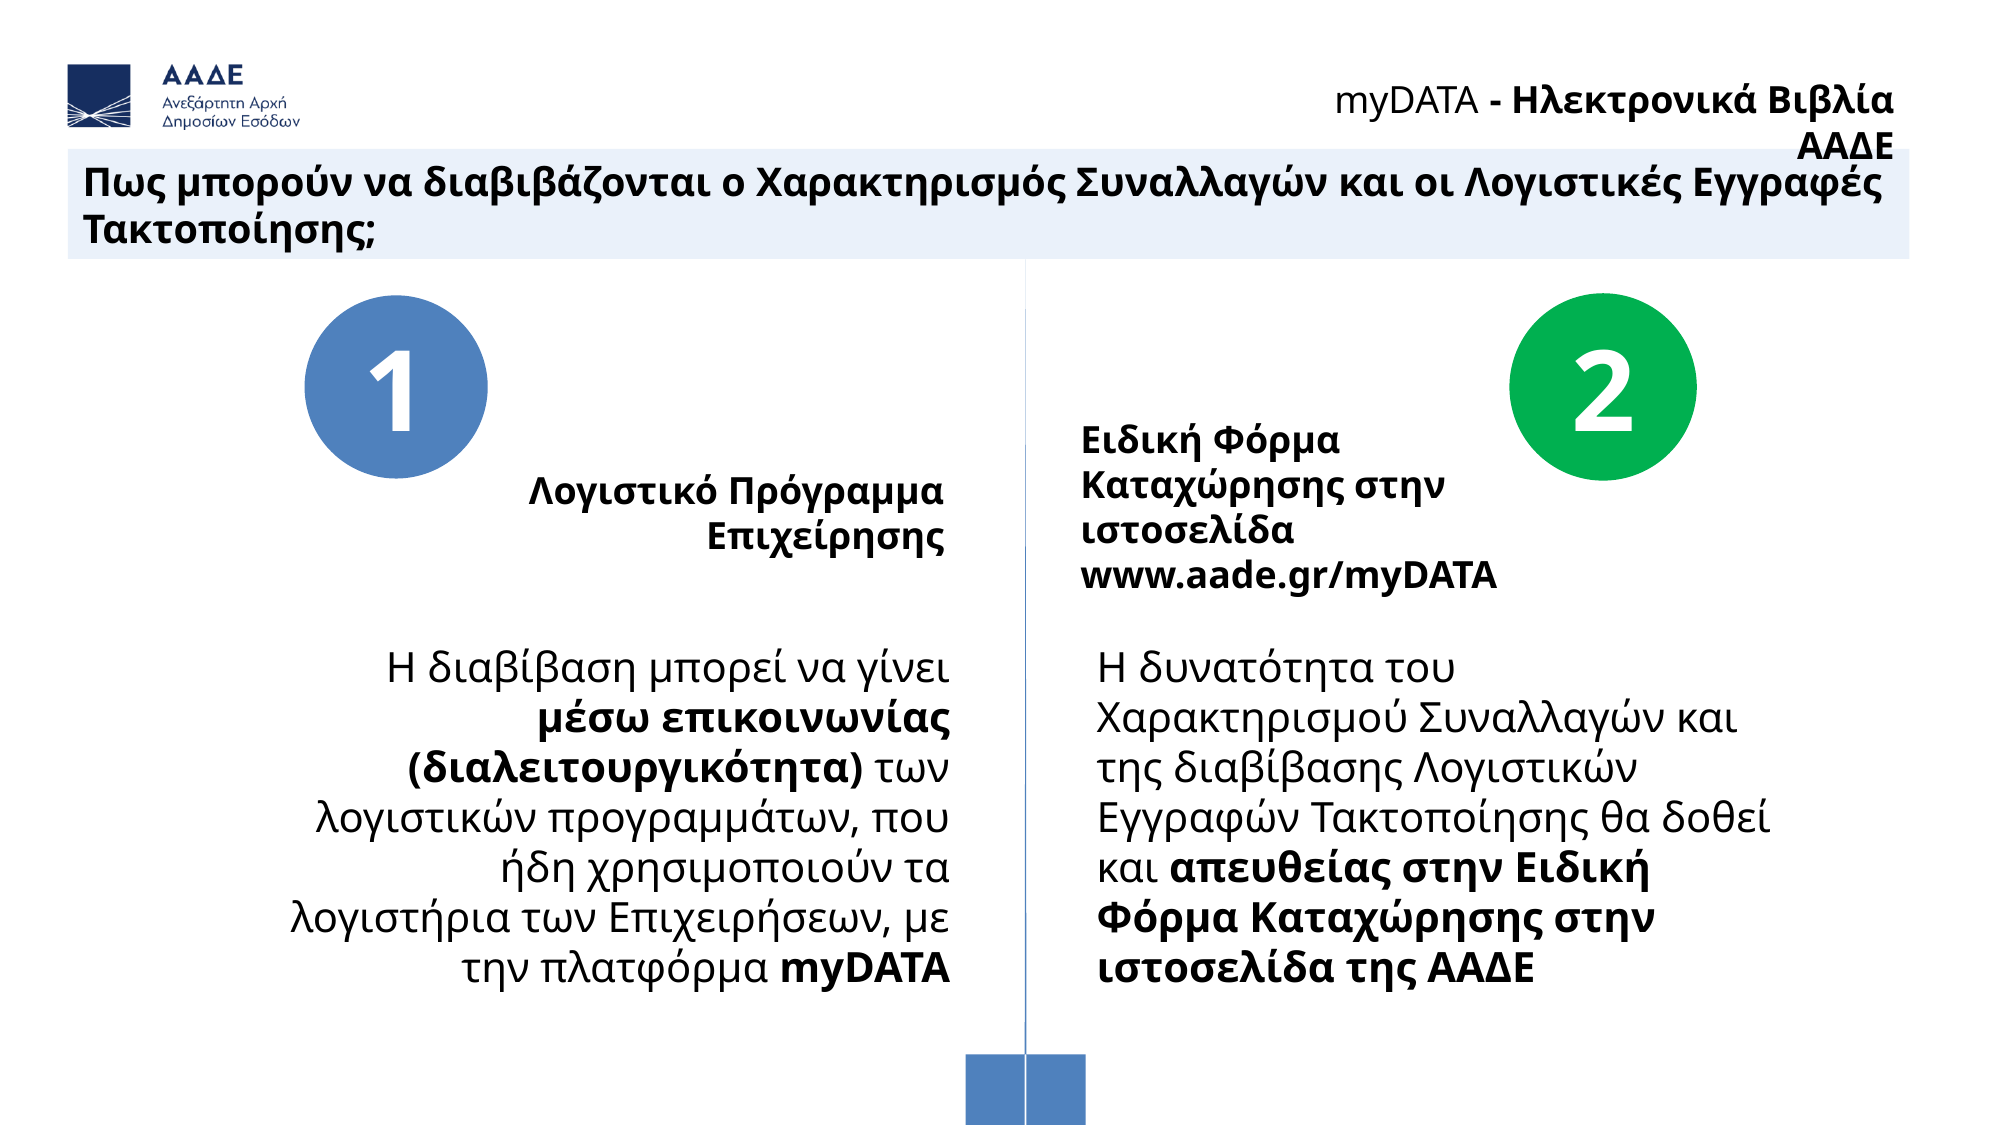

myDATA - Ηλεκτρονικά Βιβλία ΑΑΔΕ
Πως μπορούν να διαβιβάζονται ο Χαρακτηρισμός Συναλλαγών και οι Λογιστικές Εγγραφές Τακτοποίησης;
1
2
Ειδική Φόρμα Καταχώρησης στην ιστοσελίδα www.aade.gr/myDATA
Λογιστικό Πρόγραμμα Επιχείρησης
Η διαβίβαση μπορεί να γίνει μέσω επικοινωνίας (διαλειτουργικότητα) των λογιστικών προγραμμάτων, που ήδη χρησιμοποιούν τα λογιστήρια των Επιχειρήσεων, με την πλατφόρμα myDATA
Η δυνατότητα του Χαρακτηρισμού Συναλλαγών και της διαβίβασης Λογιστικών Εγγραφών Τακτοποίησης θα δοθεί και απευθείας στην Ειδική Φόρμα Καταχώρησης στην ιστοσελίδα της ΑΑΔΕ